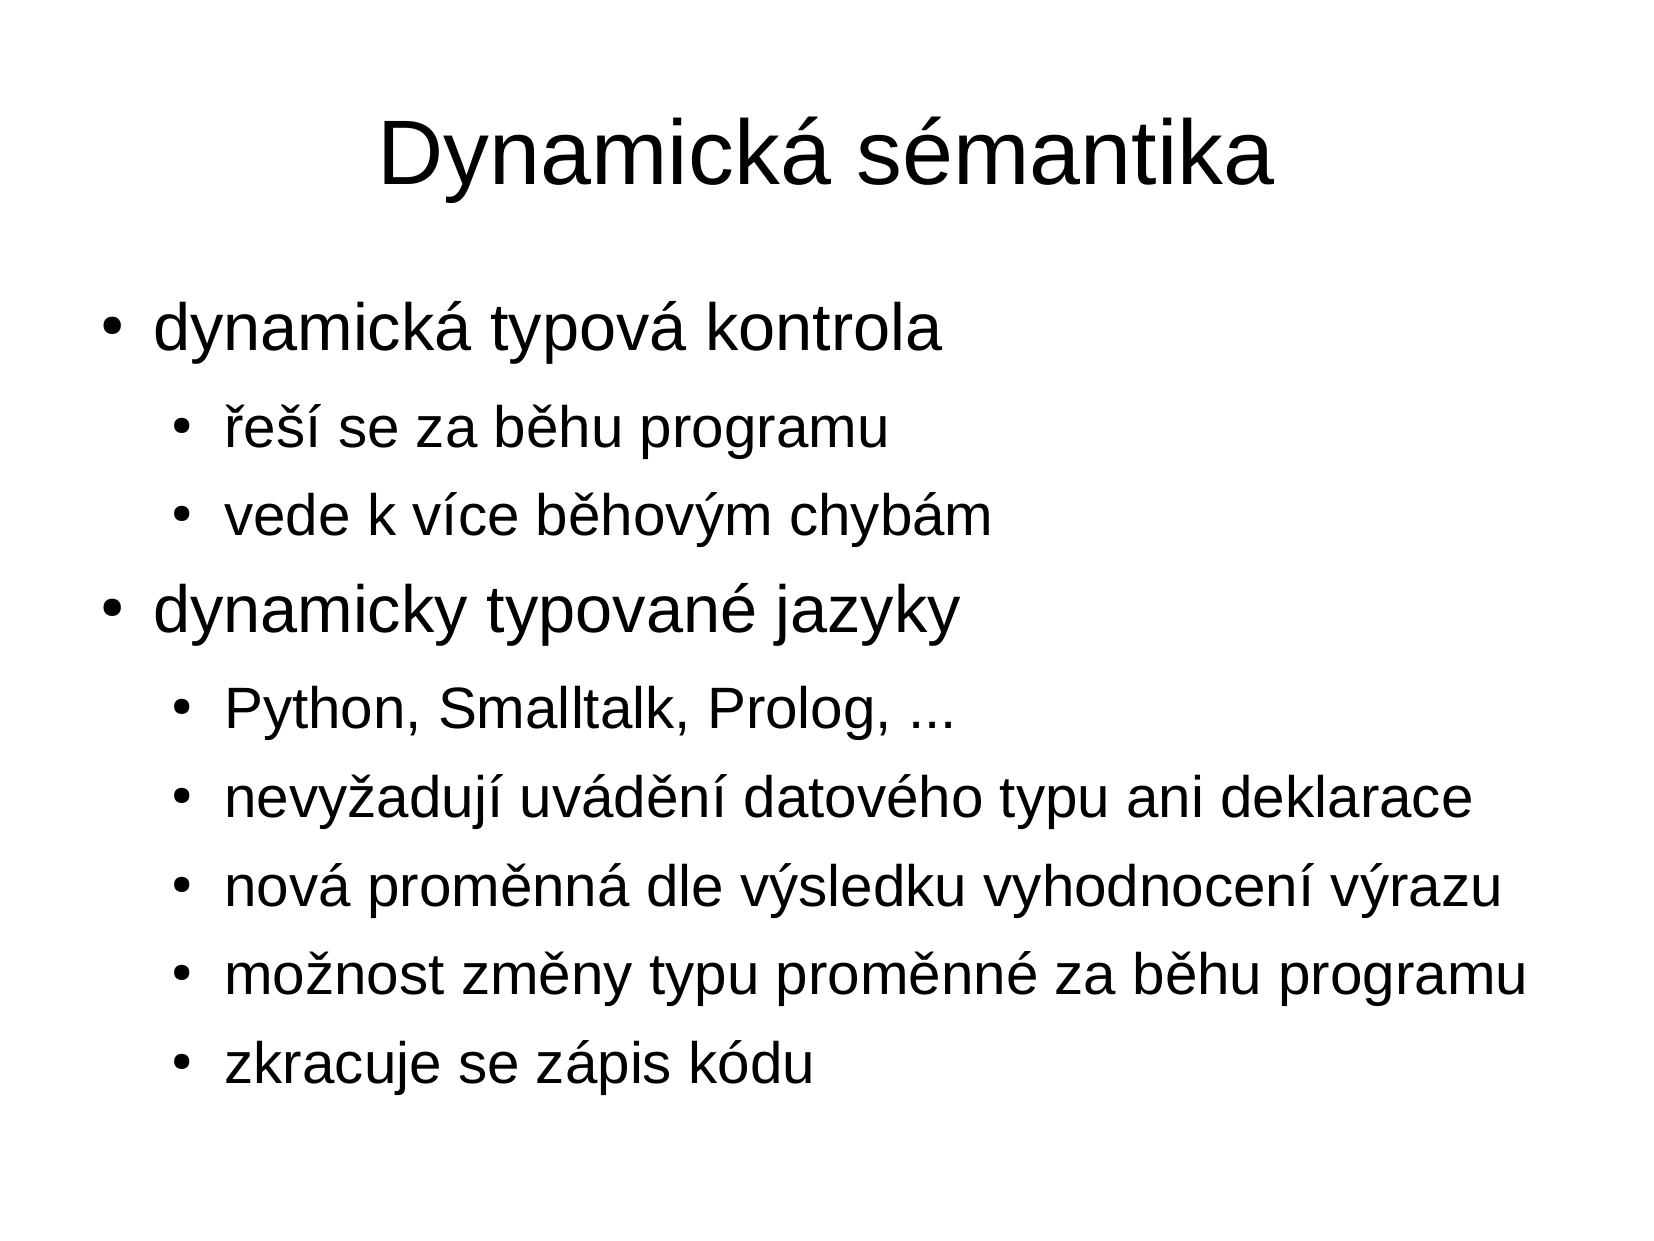

# Dynamická sémantika
dynamická typová kontrola
řeší se za běhu programu
vede k více běhovým chybám
dynamicky typované jazyky
Python, Smalltalk, Prolog, ...
nevyžadují uvádění datového typu ani deklarace
nová proměnná dle výsledku vyhodnocení výrazu
možnost změny typu proměnné za běhu programu
zkracuje se zápis kódu